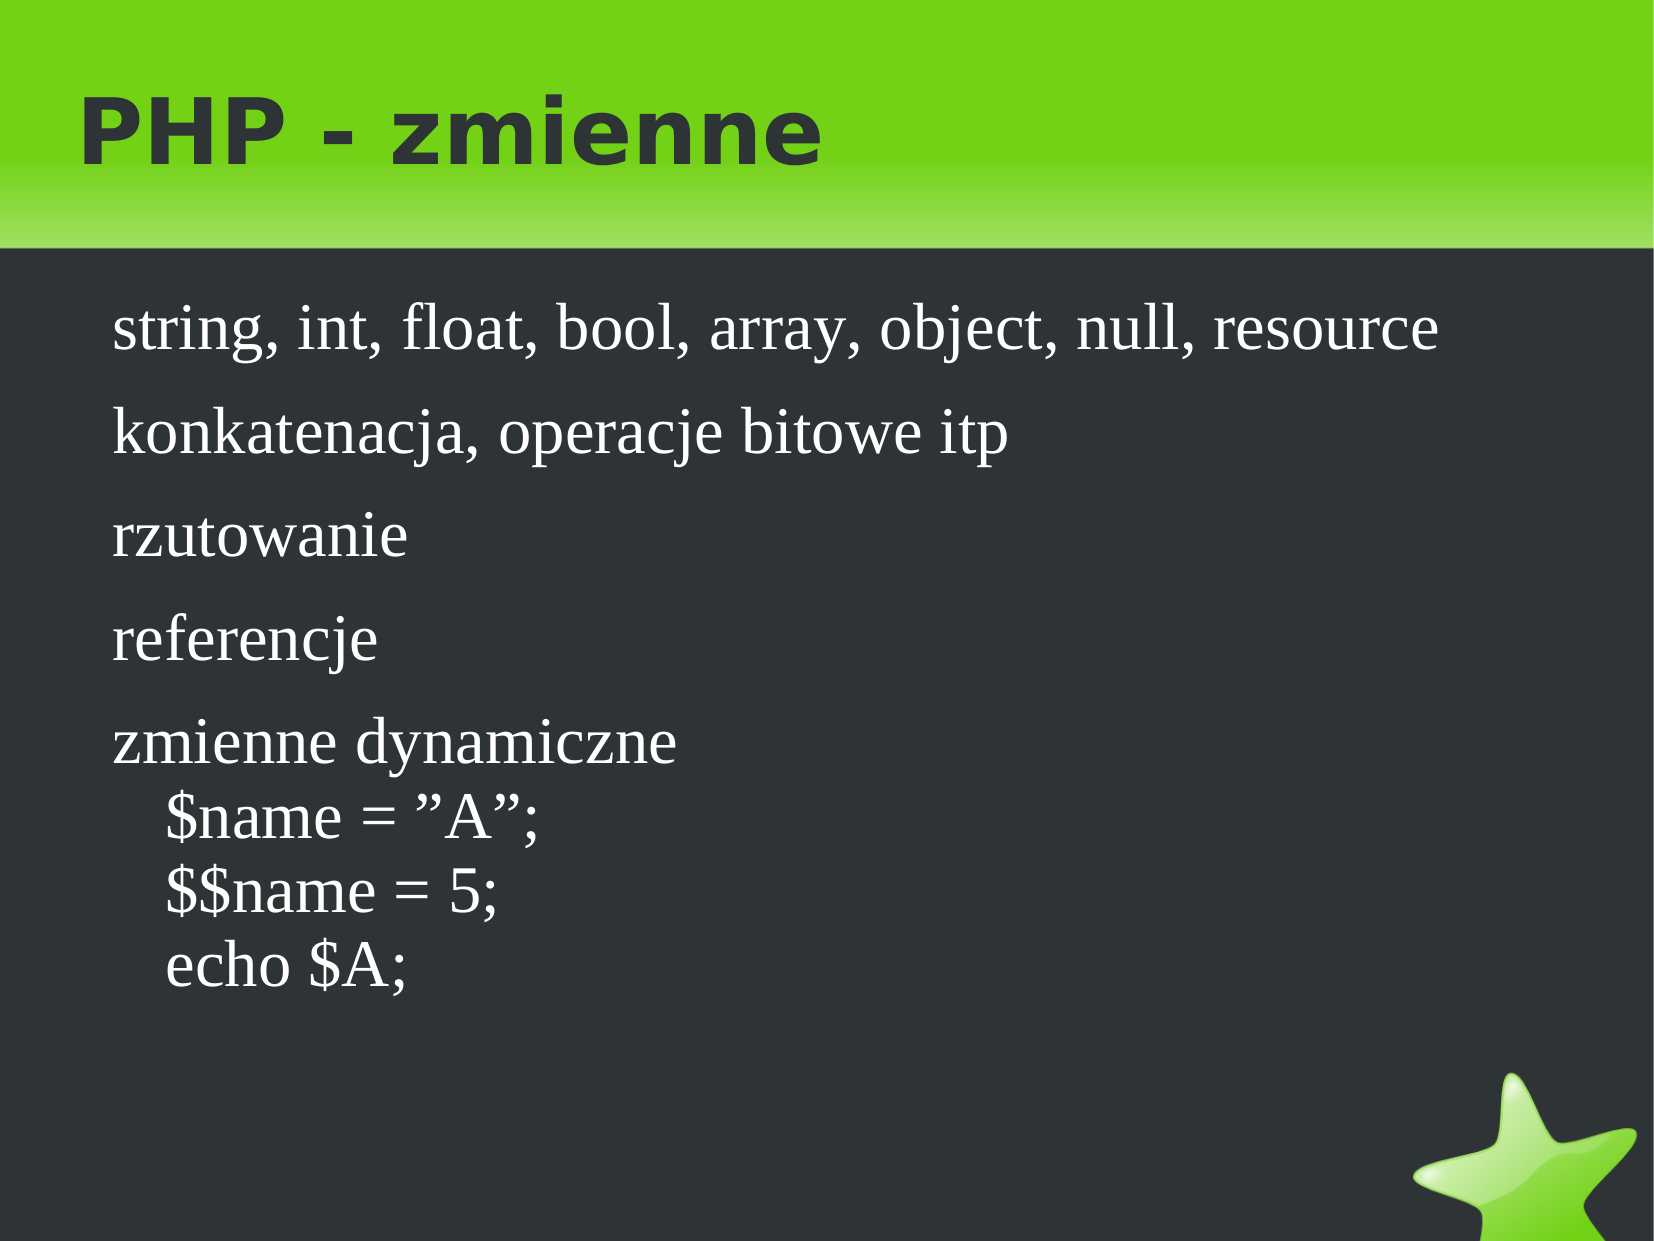

# PHP - zmienne
string, int, float, bool, array, object, null, resource
konkatenacja, operacje bitowe itp
rzutowanie
referencje
zmienne dynamiczne
$name = ”A”;
$$name = 5;
echo $A;